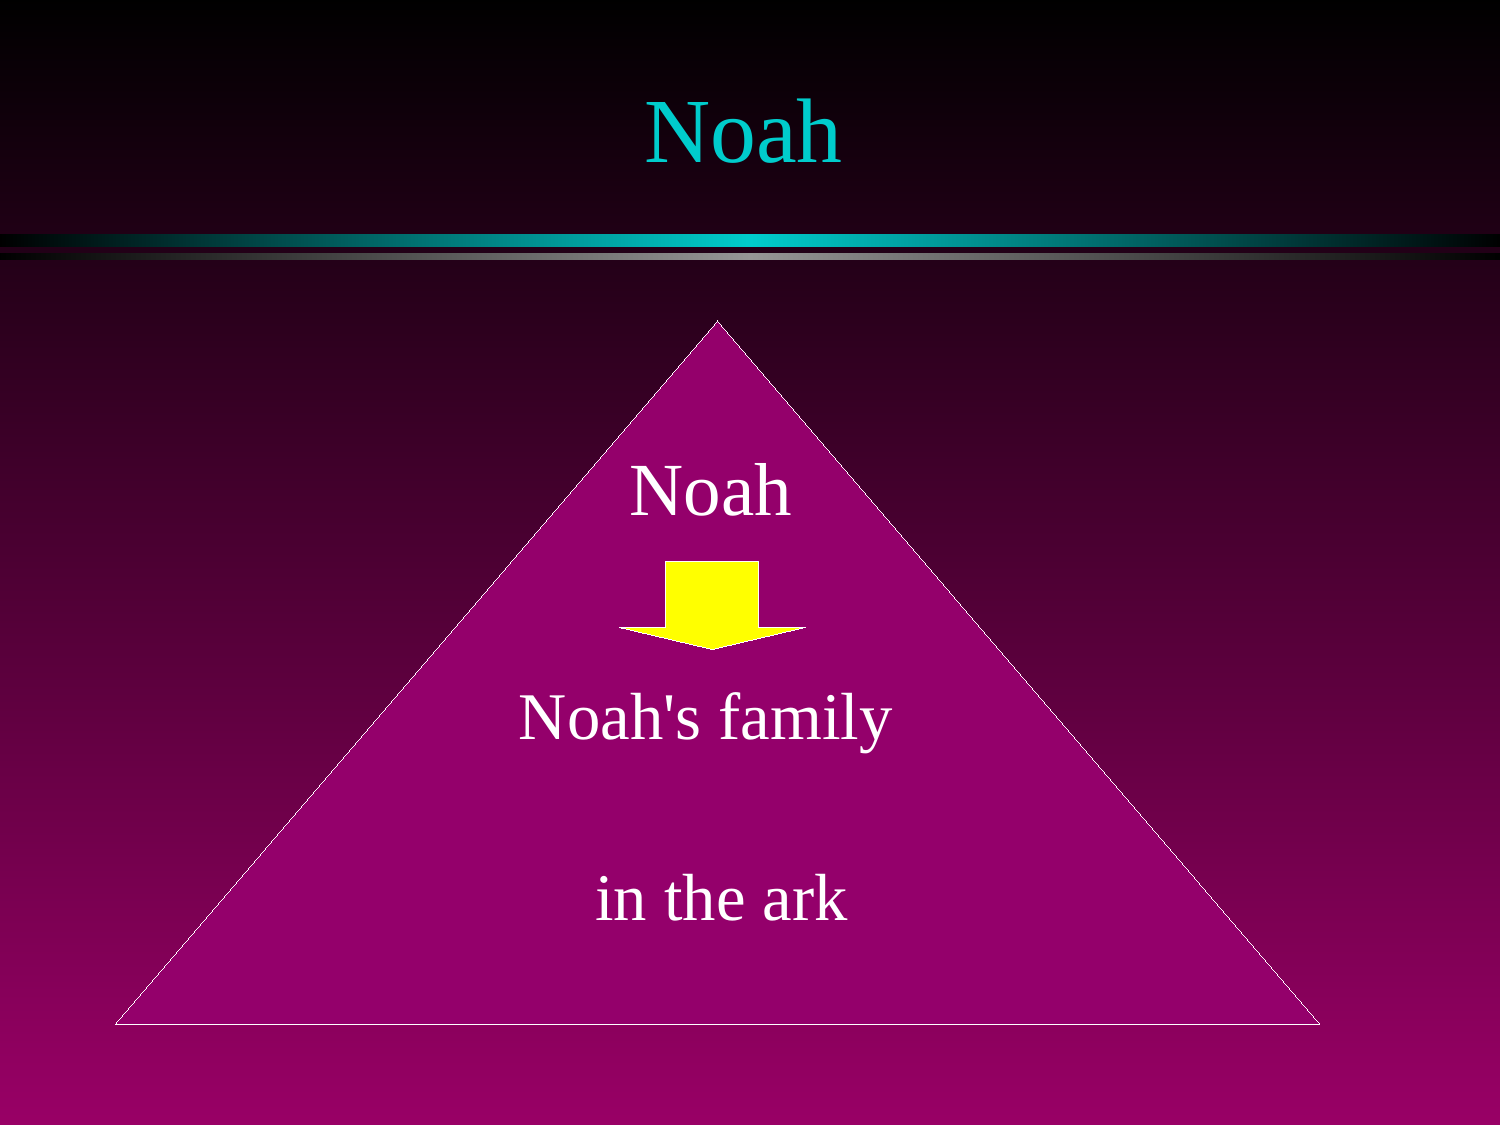

# Noah
Noah
Noah's family
in the ark